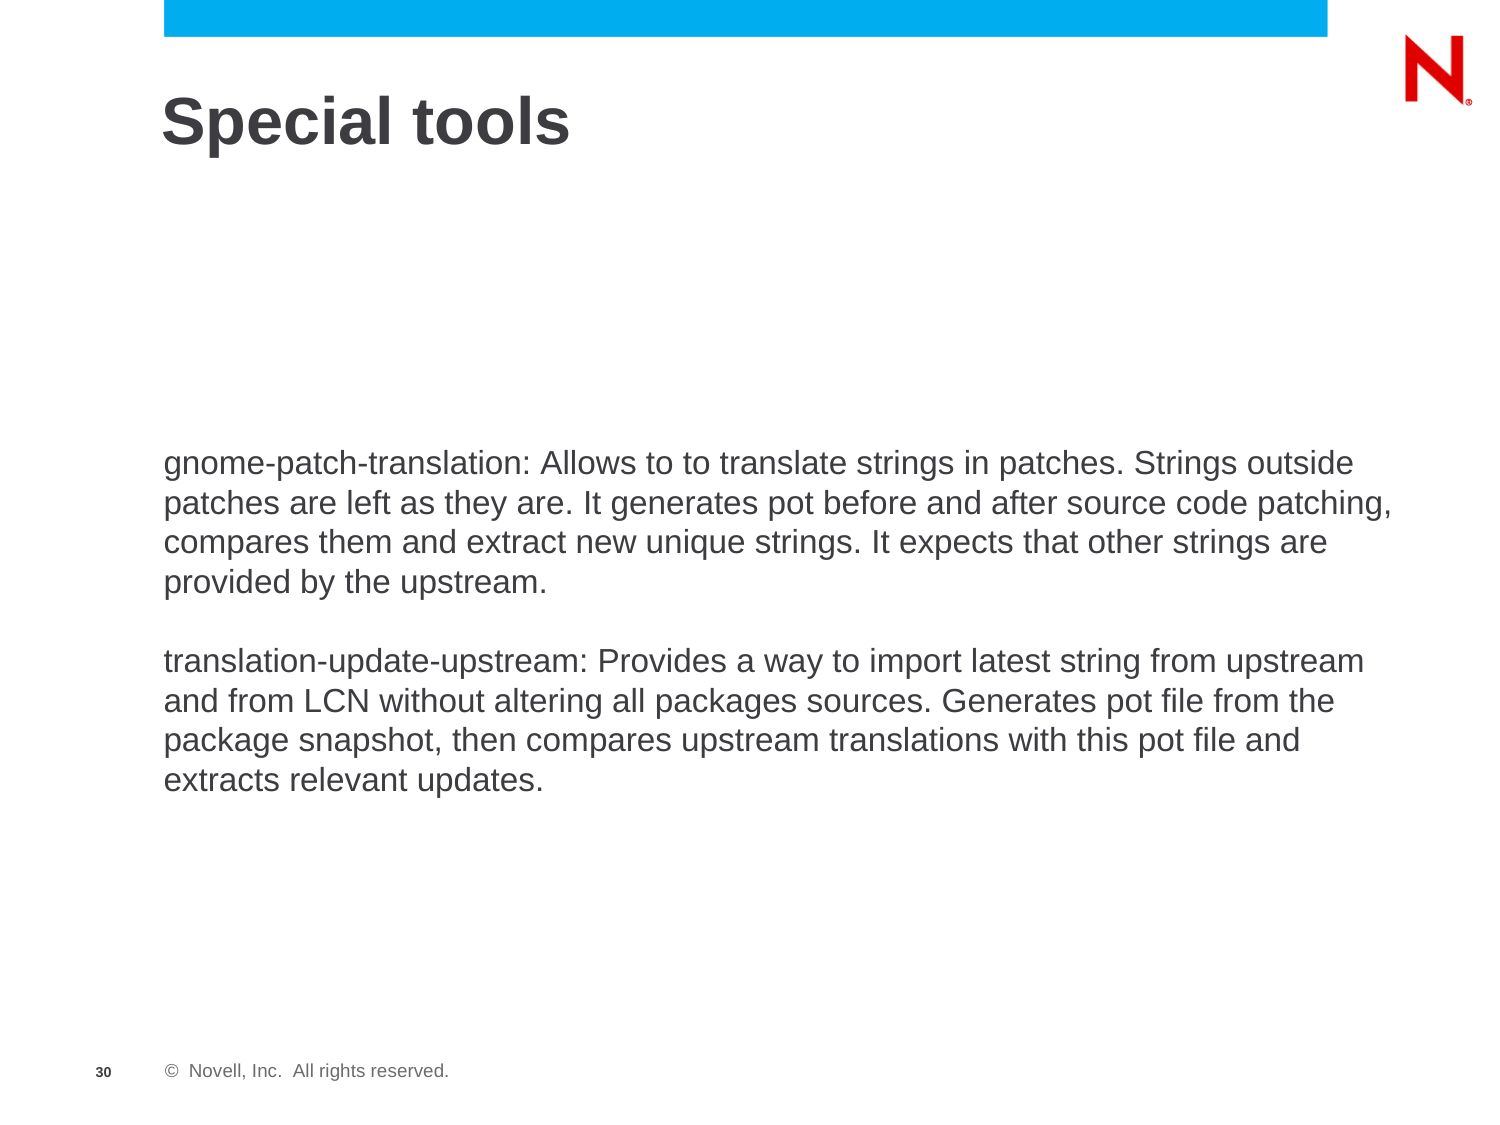

# Special tools
gnome-patch-translation: Allows to to translate strings in patches. Strings outside patches are left as they are. It generates pot before and after source code patching, compares them and extract new unique strings. It expects that other strings are provided by the upstream.
translation-update-upstream: Provides a way to import latest string from upstream and from LCN without altering all packages sources. Generates pot file from the package snapshot, then compares upstream translations with this pot file and extracts relevant updates.